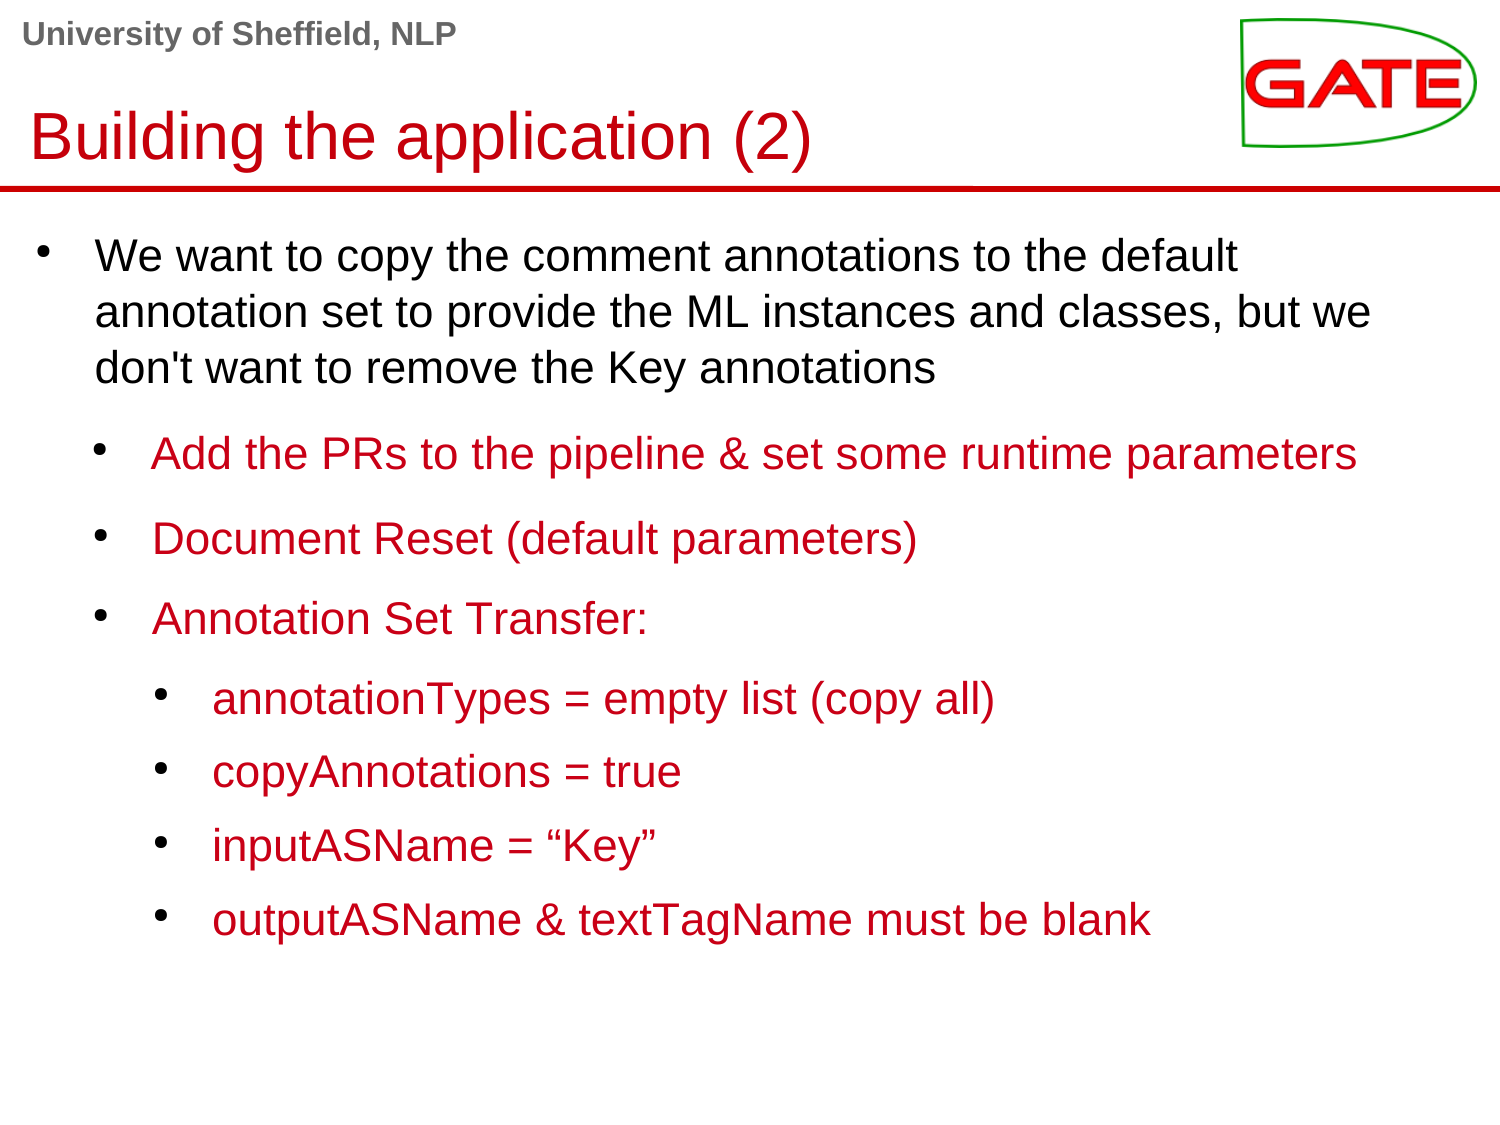

# Building the application (2)
We want to copy the comment annotations to the default annotation set to provide the ML instances and classes, but we don't want to remove the Key annotations
Add the PRs to the pipeline & set some runtime parameters
Document Reset (default parameters)
Annotation Set Transfer:
annotationTypes = empty list (copy all)
copyAnnotations = true
inputASName = “Key”
outputASName & textTagName must be blank